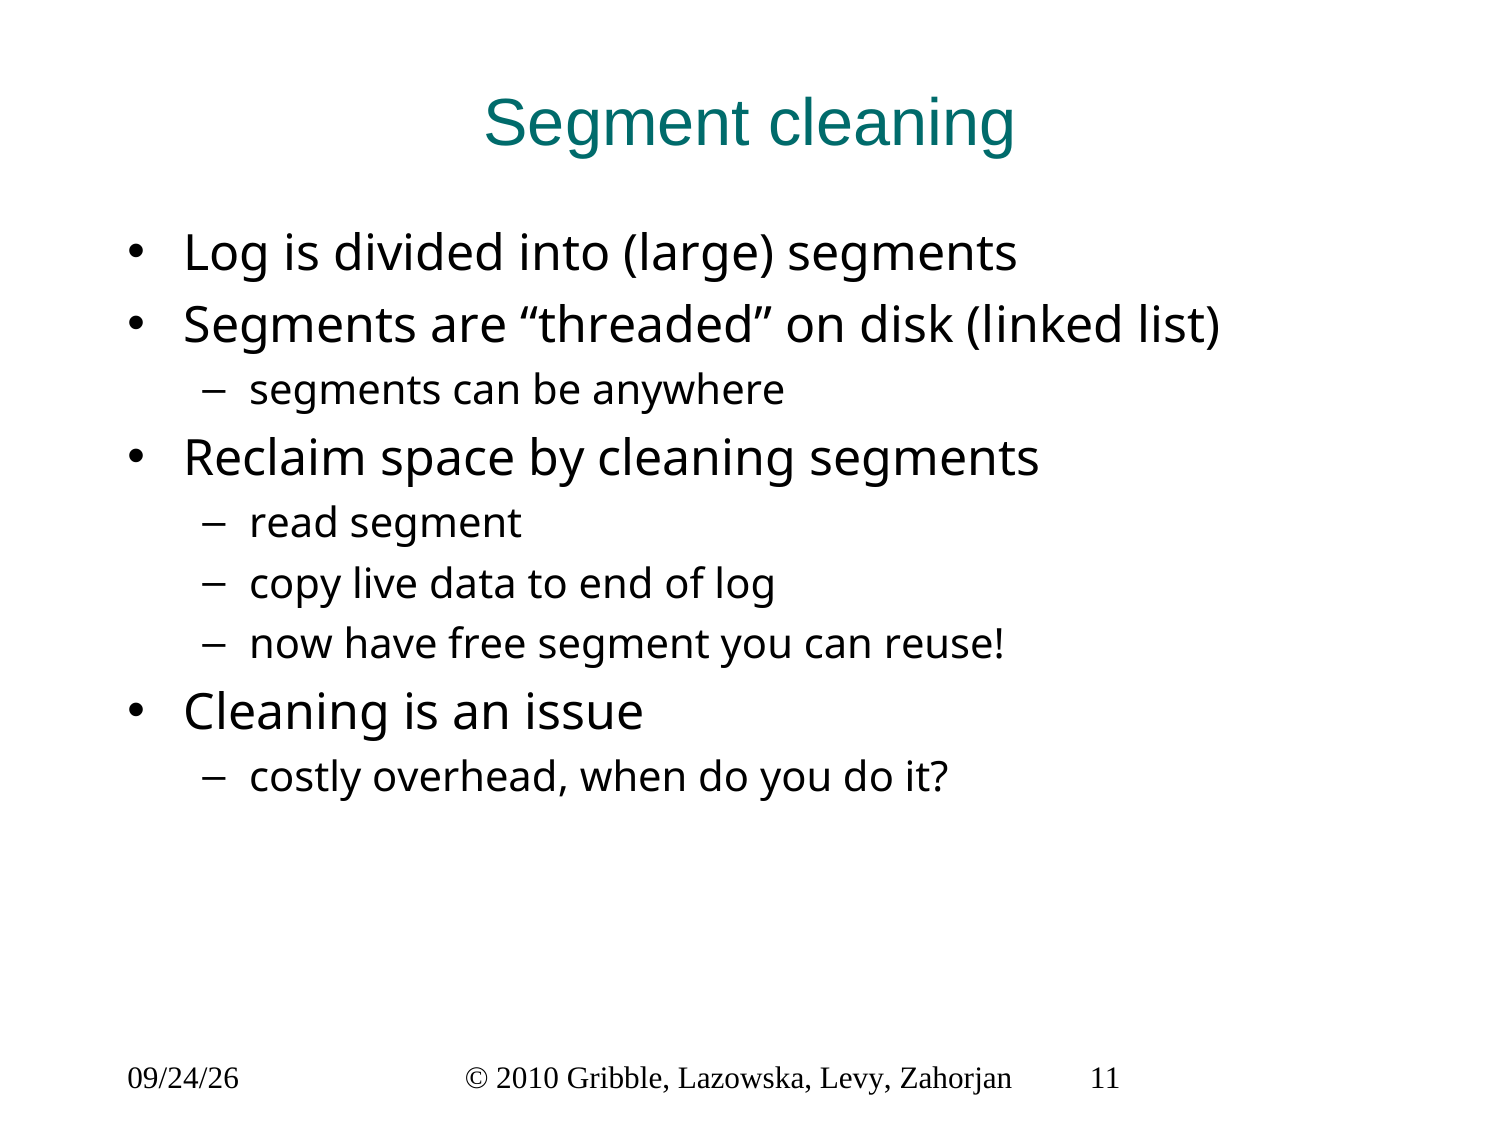

# Segment cleaning
Log is divided into (large) segments
Segments are “threaded” on disk (linked list)
segments can be anywhere
Reclaim space by cleaning segments
read segment
copy live data to end of log
now have free segment you can reuse!
Cleaning is an issue
costly overhead, when do you do it?
11